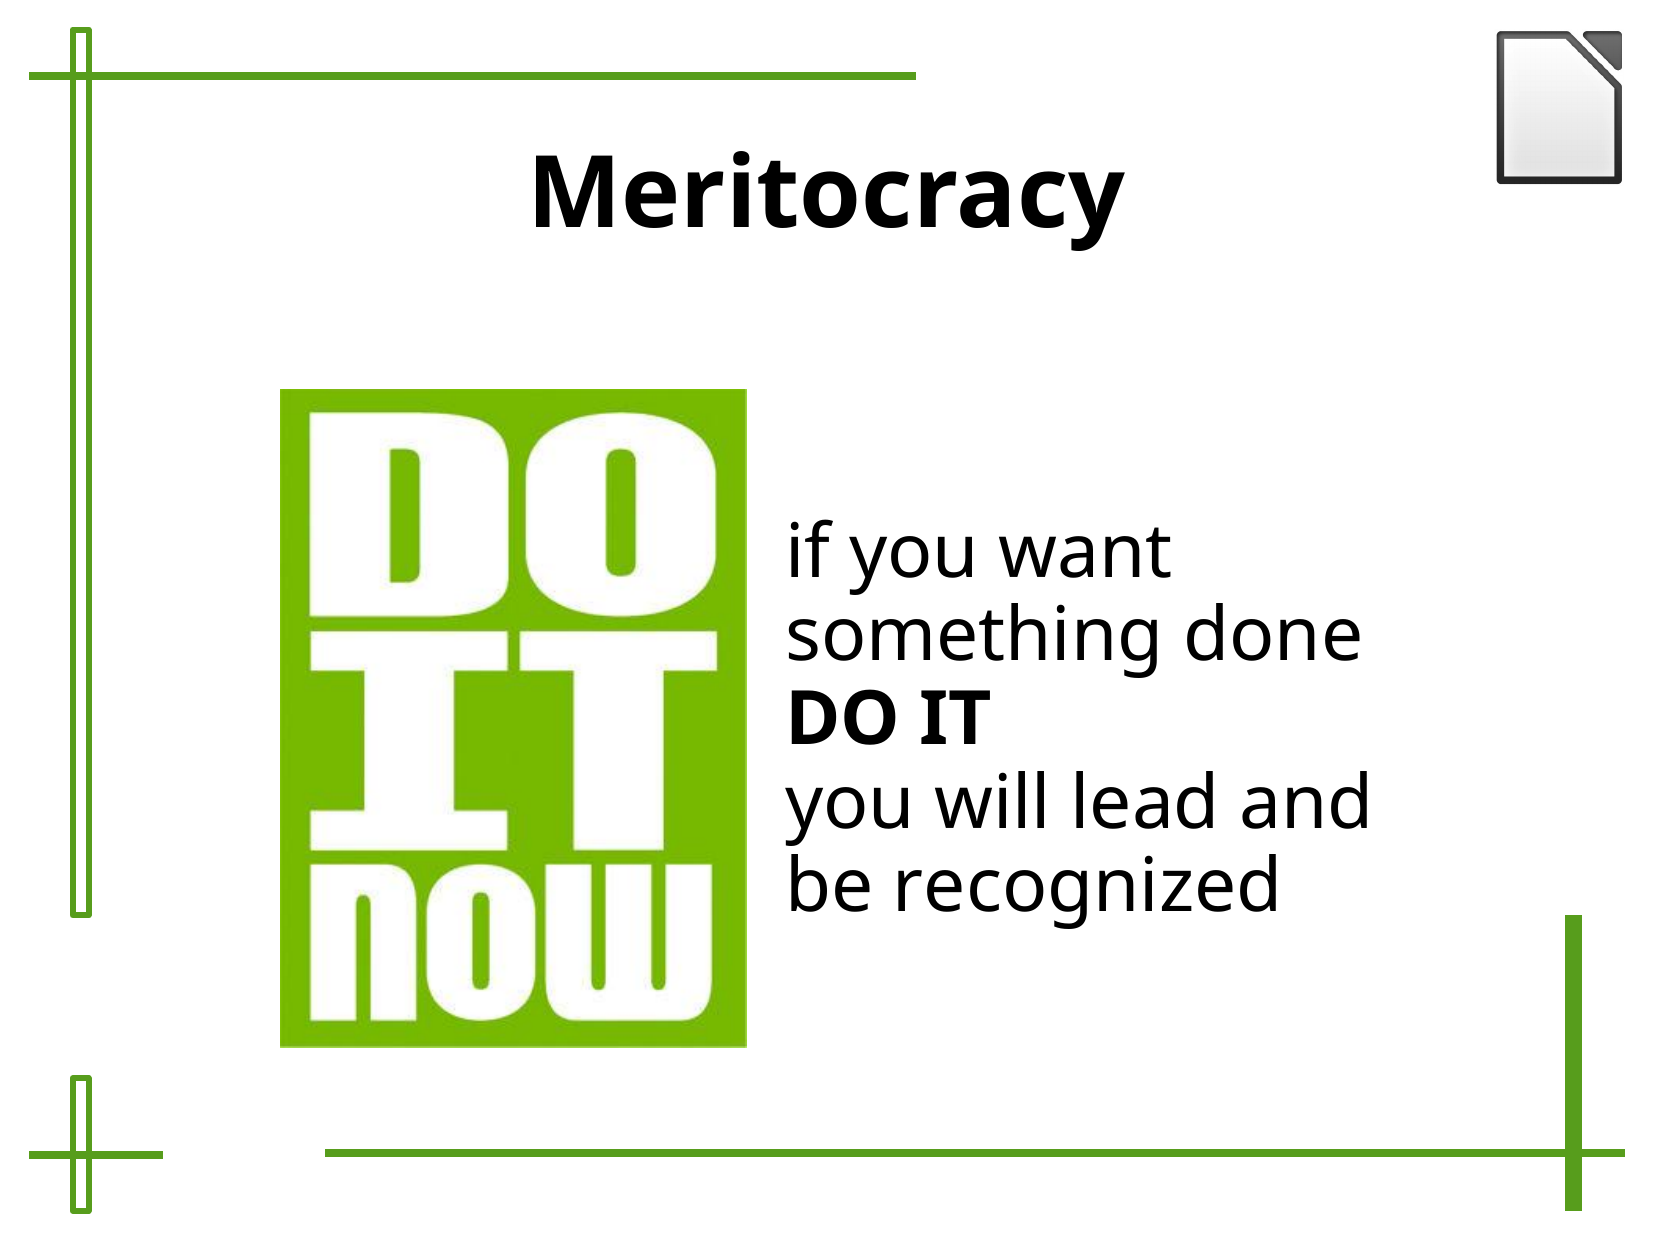

# Meritocracy
if you want
something done
DO IT
you will lead and
be recognized